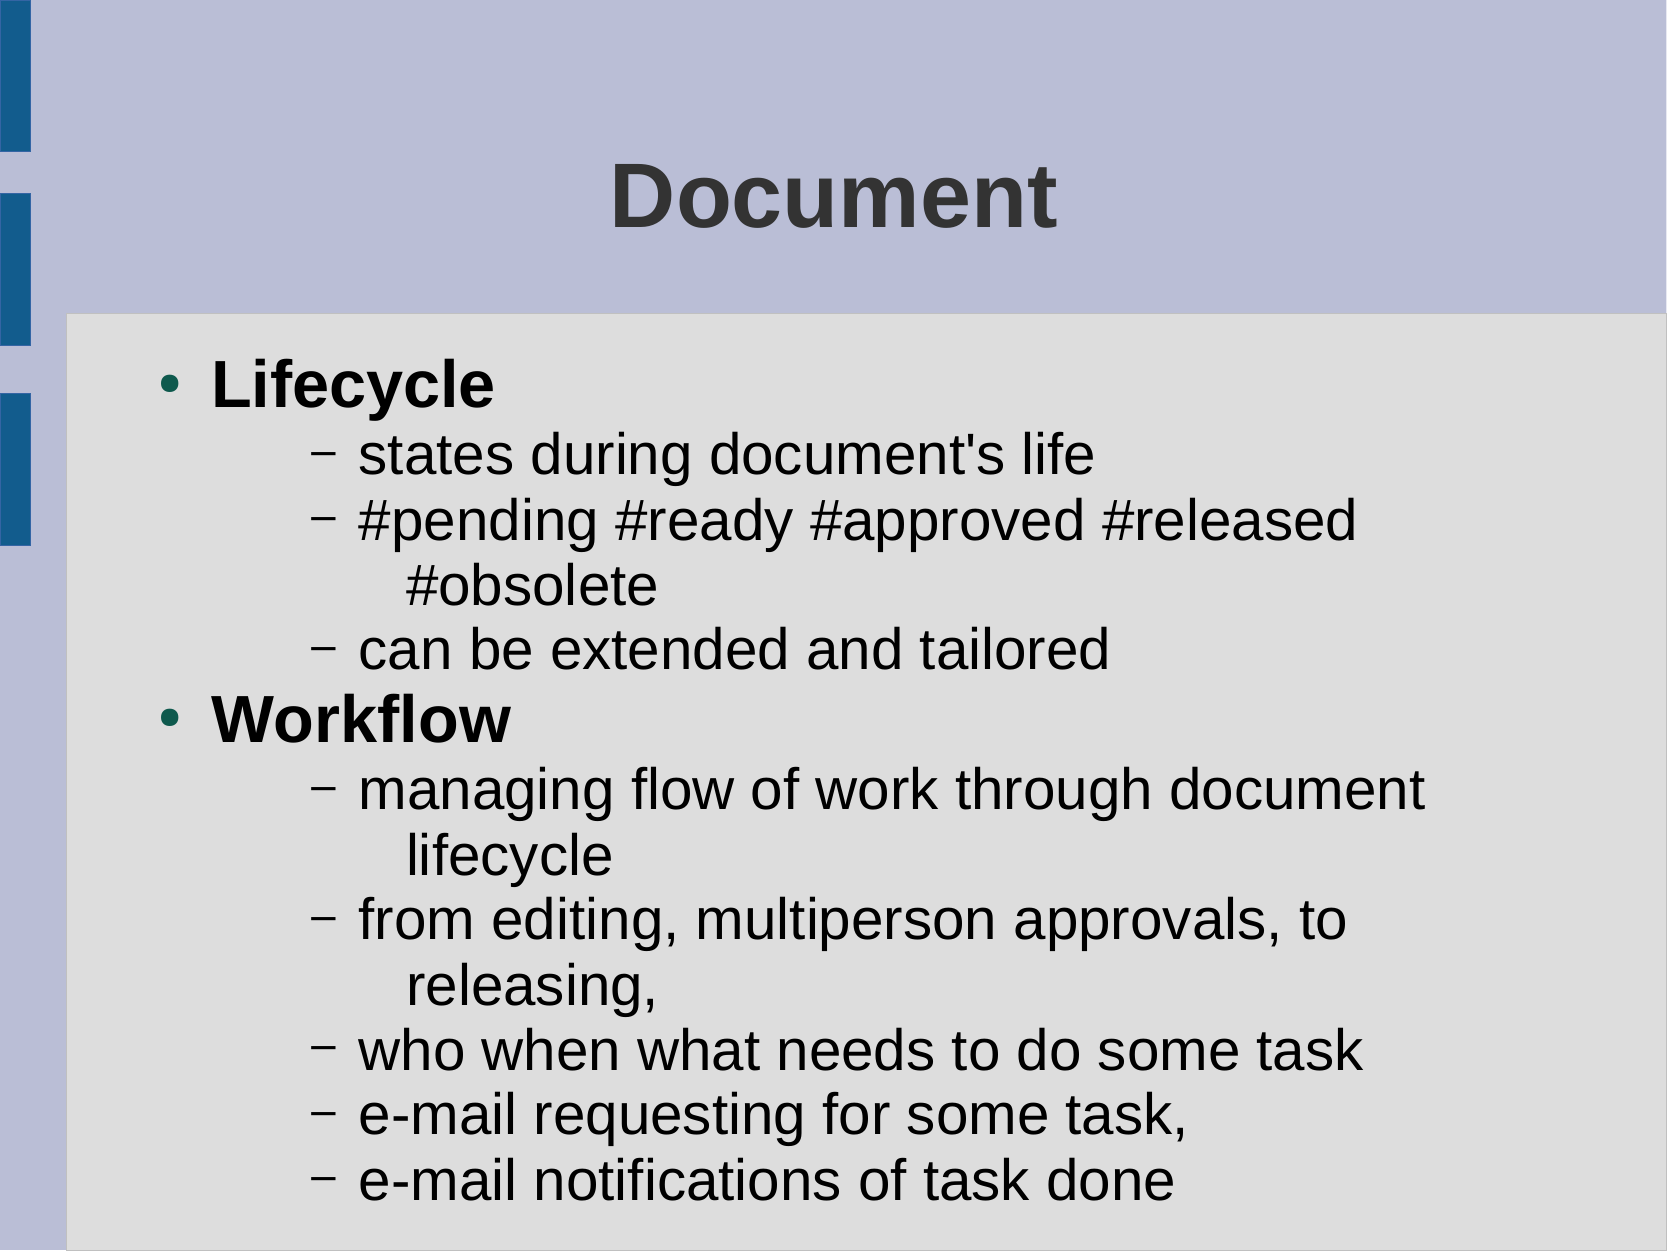

# Document
Lifecycle
states during document's life
#pending #ready #approved #released #obsolete
can be extended and tailored
Workflow
managing flow of work through document lifecycle
from editing, multiperson approvals, to releasing,
who when what needs to do some task
e-mail requesting for some task,
e-mail notifications of task done